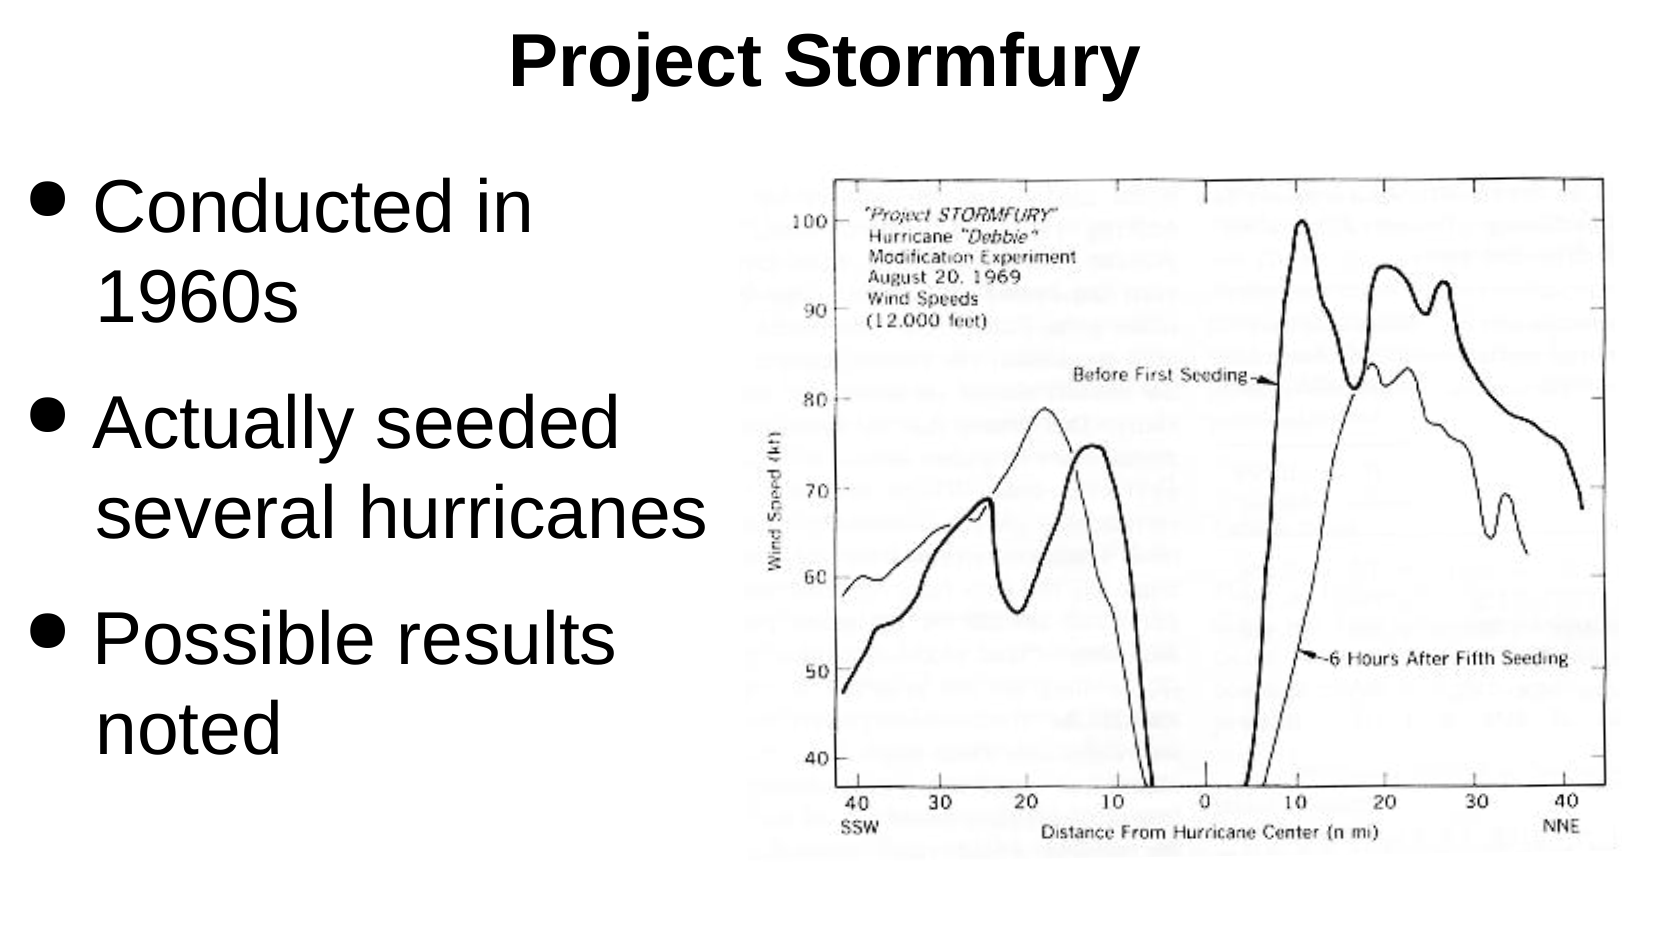

# Project Stormfury
 Conducted in 1960s
 Actually seeded several hurricanes
 Possible results noted